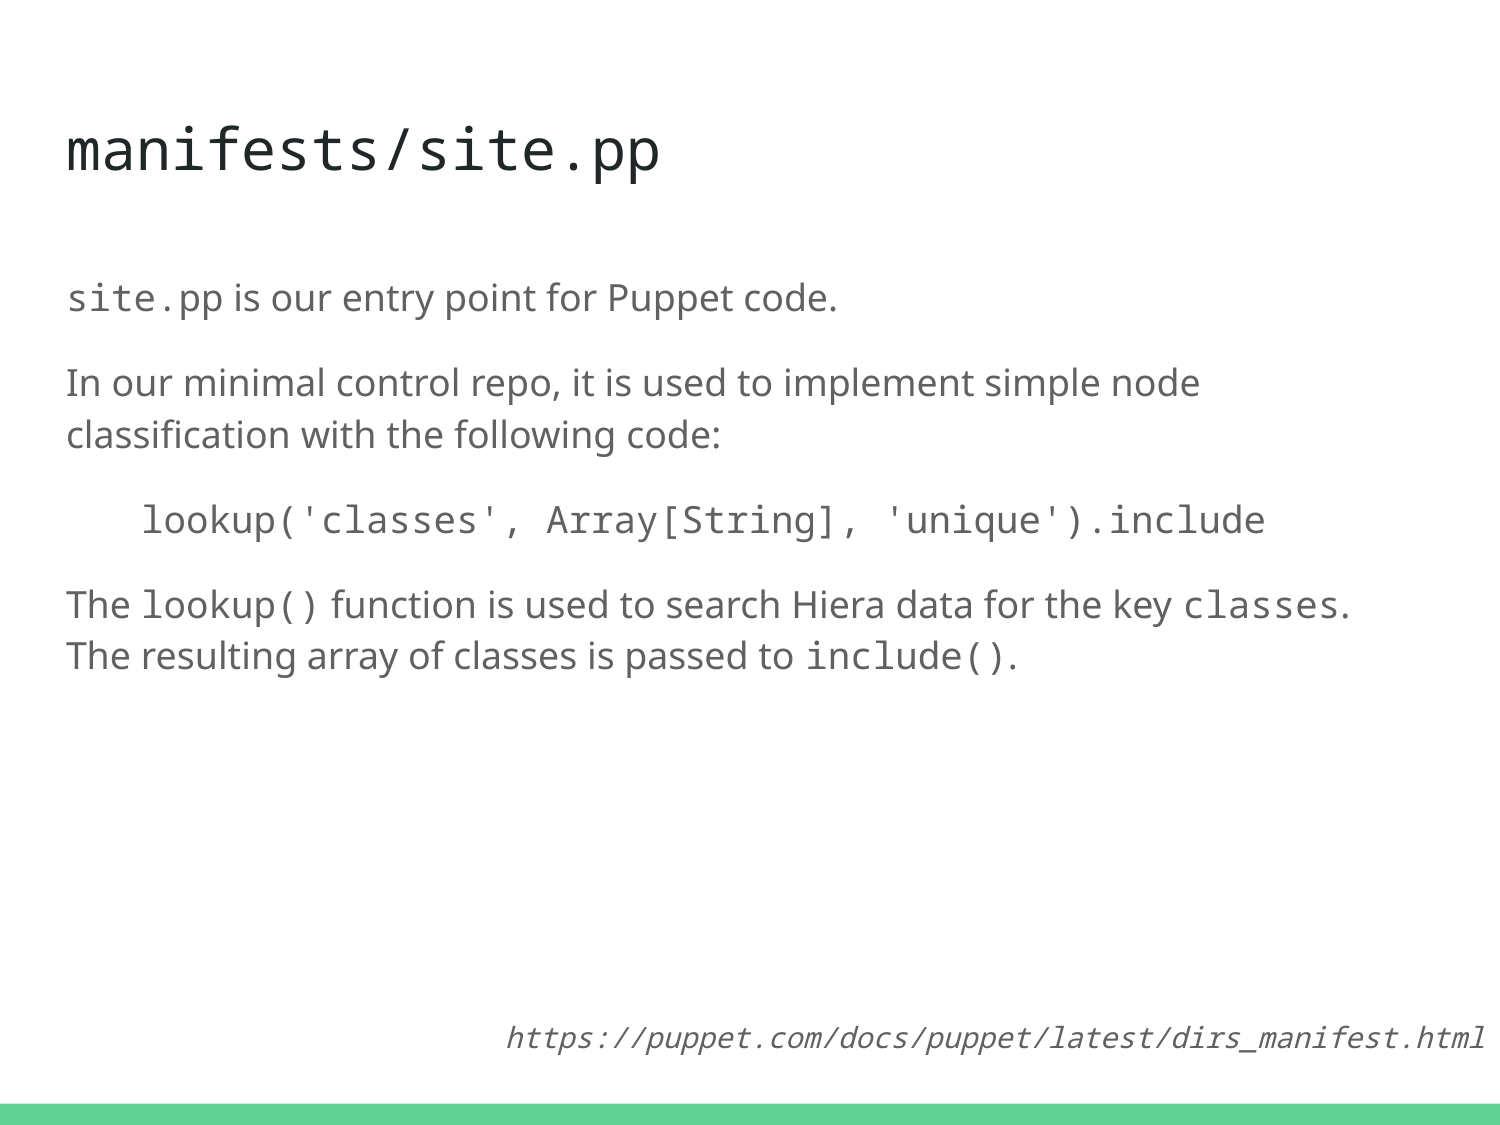

# manifests/site.pp
site.pp is our entry point for Puppet code.
In our minimal control repo, it is used to implement simple node classification with the following code:
lookup('classes', Array[String], 'unique').include
The lookup() function is used to search Hiera data for the key classes. The resulting array of classes is passed to include().
https://puppet.com/docs/puppet/latest/dirs_manifest.html